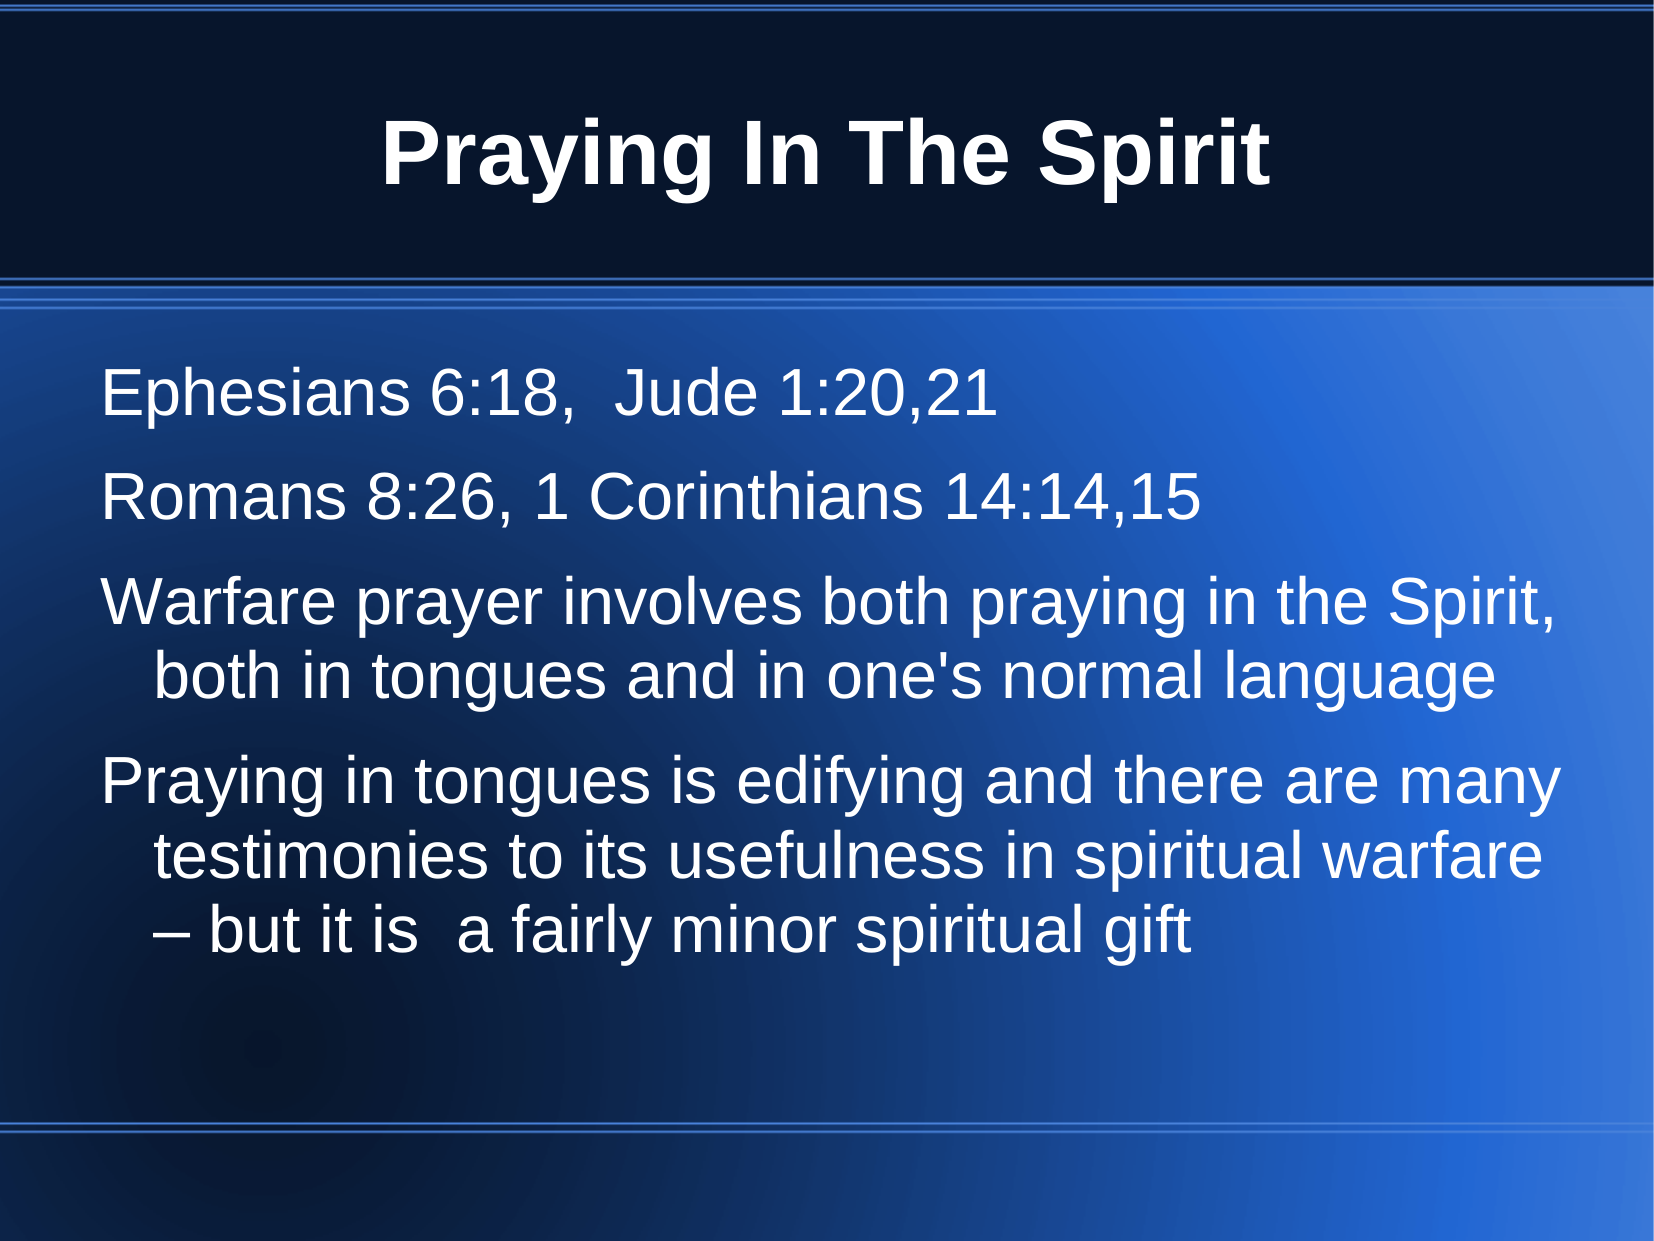

# Praying In The Spirit
Ephesians 6:18, Jude 1:20,21
Romans 8:26, 1 Corinthians 14:14,15
Warfare prayer involves both praying in the Spirit, both in tongues and in one's normal language
Praying in tongues is edifying and there are many testimonies to its usefulness in spiritual warfare – but it is a fairly minor spiritual gift